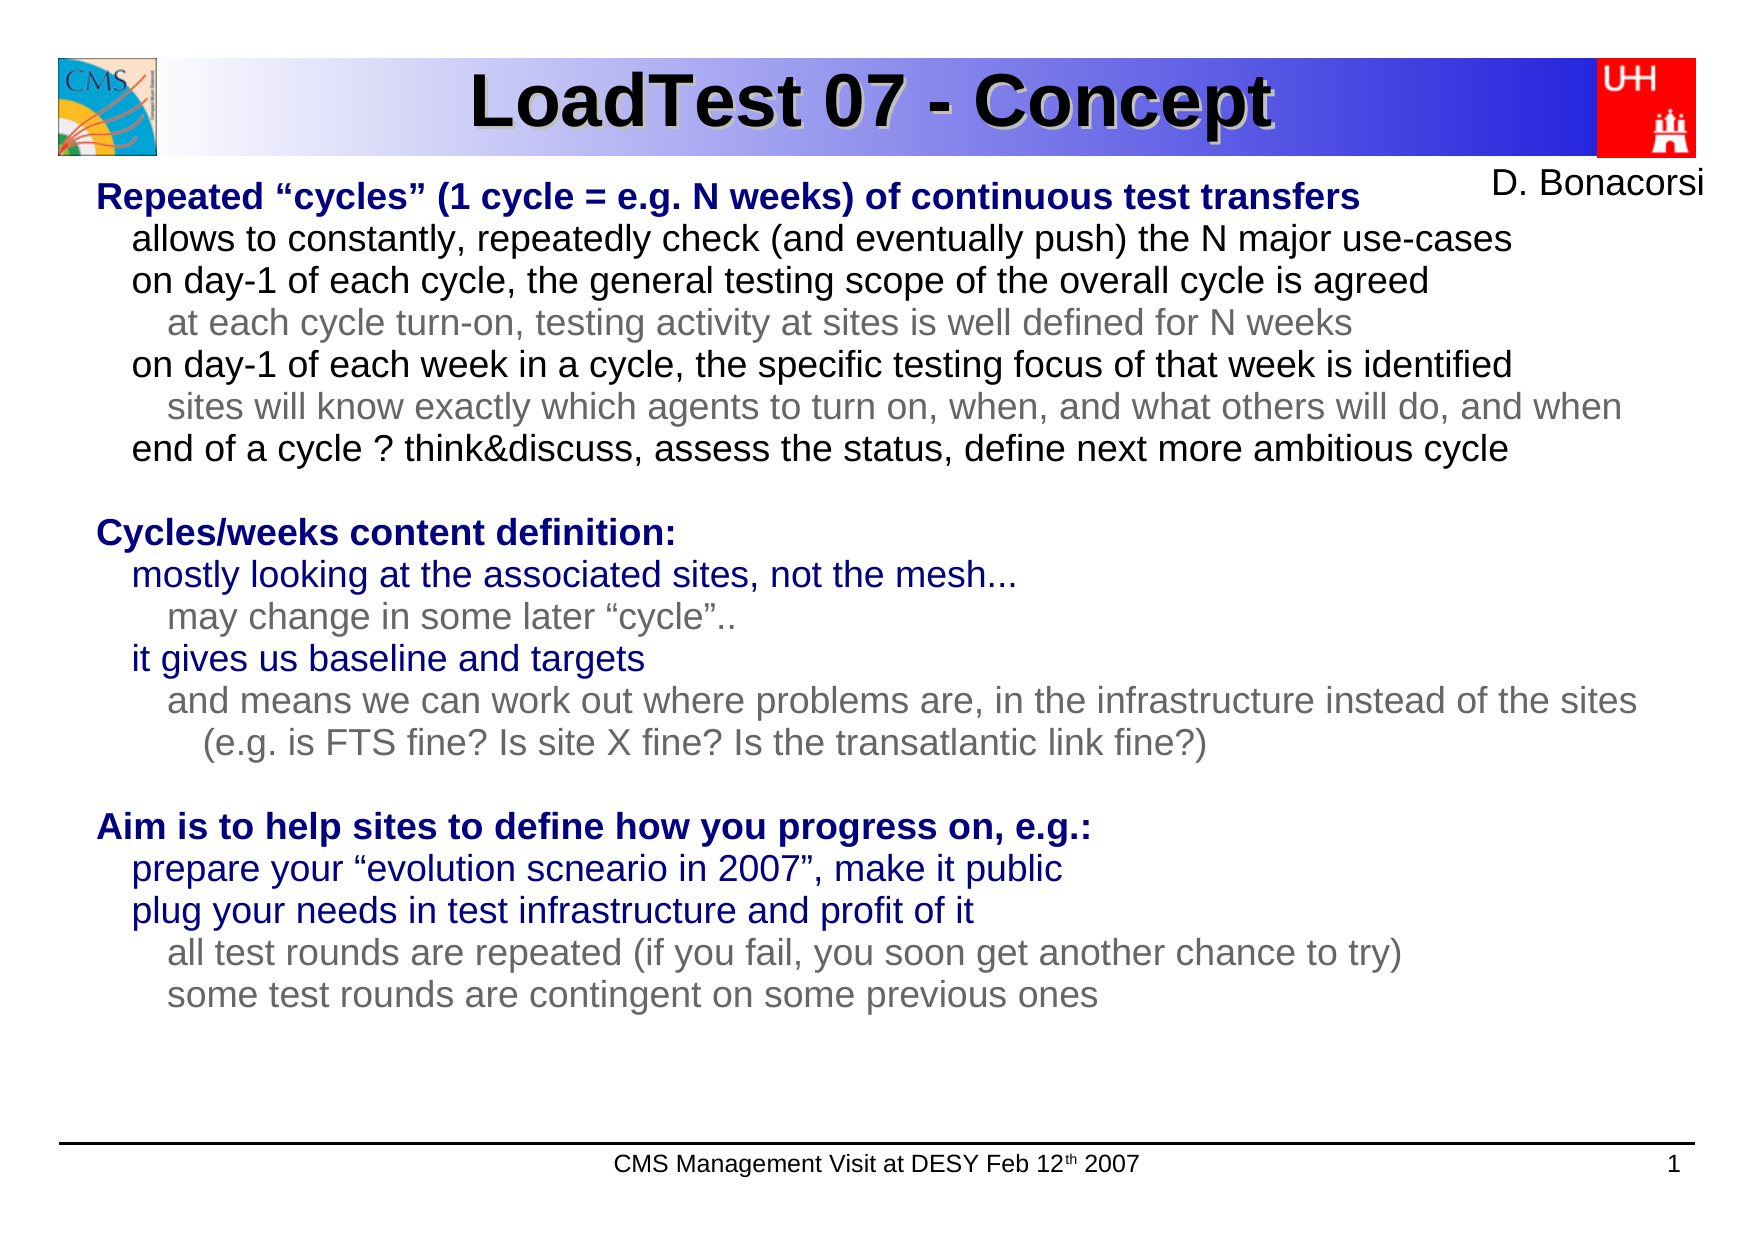

LoadTest 07 - Concept
D. Bonacorsi
Repeated “cycles” (1 cycle = e.g. N weeks) of continuous test transfers
allows to constantly, repeatedly check (and eventually push) the N major use-cases
on day-1 of each cycle, the general testing scope of the overall cycle is agreed
at each cycle turn-on, testing activity at sites is well defined for N weeks
on day-1 of each week in a cycle, the specific testing focus of that week is identified
sites will know exactly which agents to turn on, when, and what others will do, and when
end of a cycle ? think&discuss, assess the status, define next more ambitious cycle
Cycles/weeks content definition:
mostly looking at the associated sites, not the mesh...
may change in some later “cycle”..
it gives us baseline and targets
and means we can work out where problems are, in the infrastructure instead of the sites (e.g. is FTS fine? Is site X fine? Is the transatlantic link fine?)
Aim is to help sites to define how you progress on, e.g.:
prepare your “evolution scneario in 2007”, make it public
plug your needs in test infrastructure and profit of it
all test rounds are repeated (if you fail, you soon get another chance to try)
some test rounds are contingent on some previous ones
CMS Management Visit at DESY Feb 12th 2007